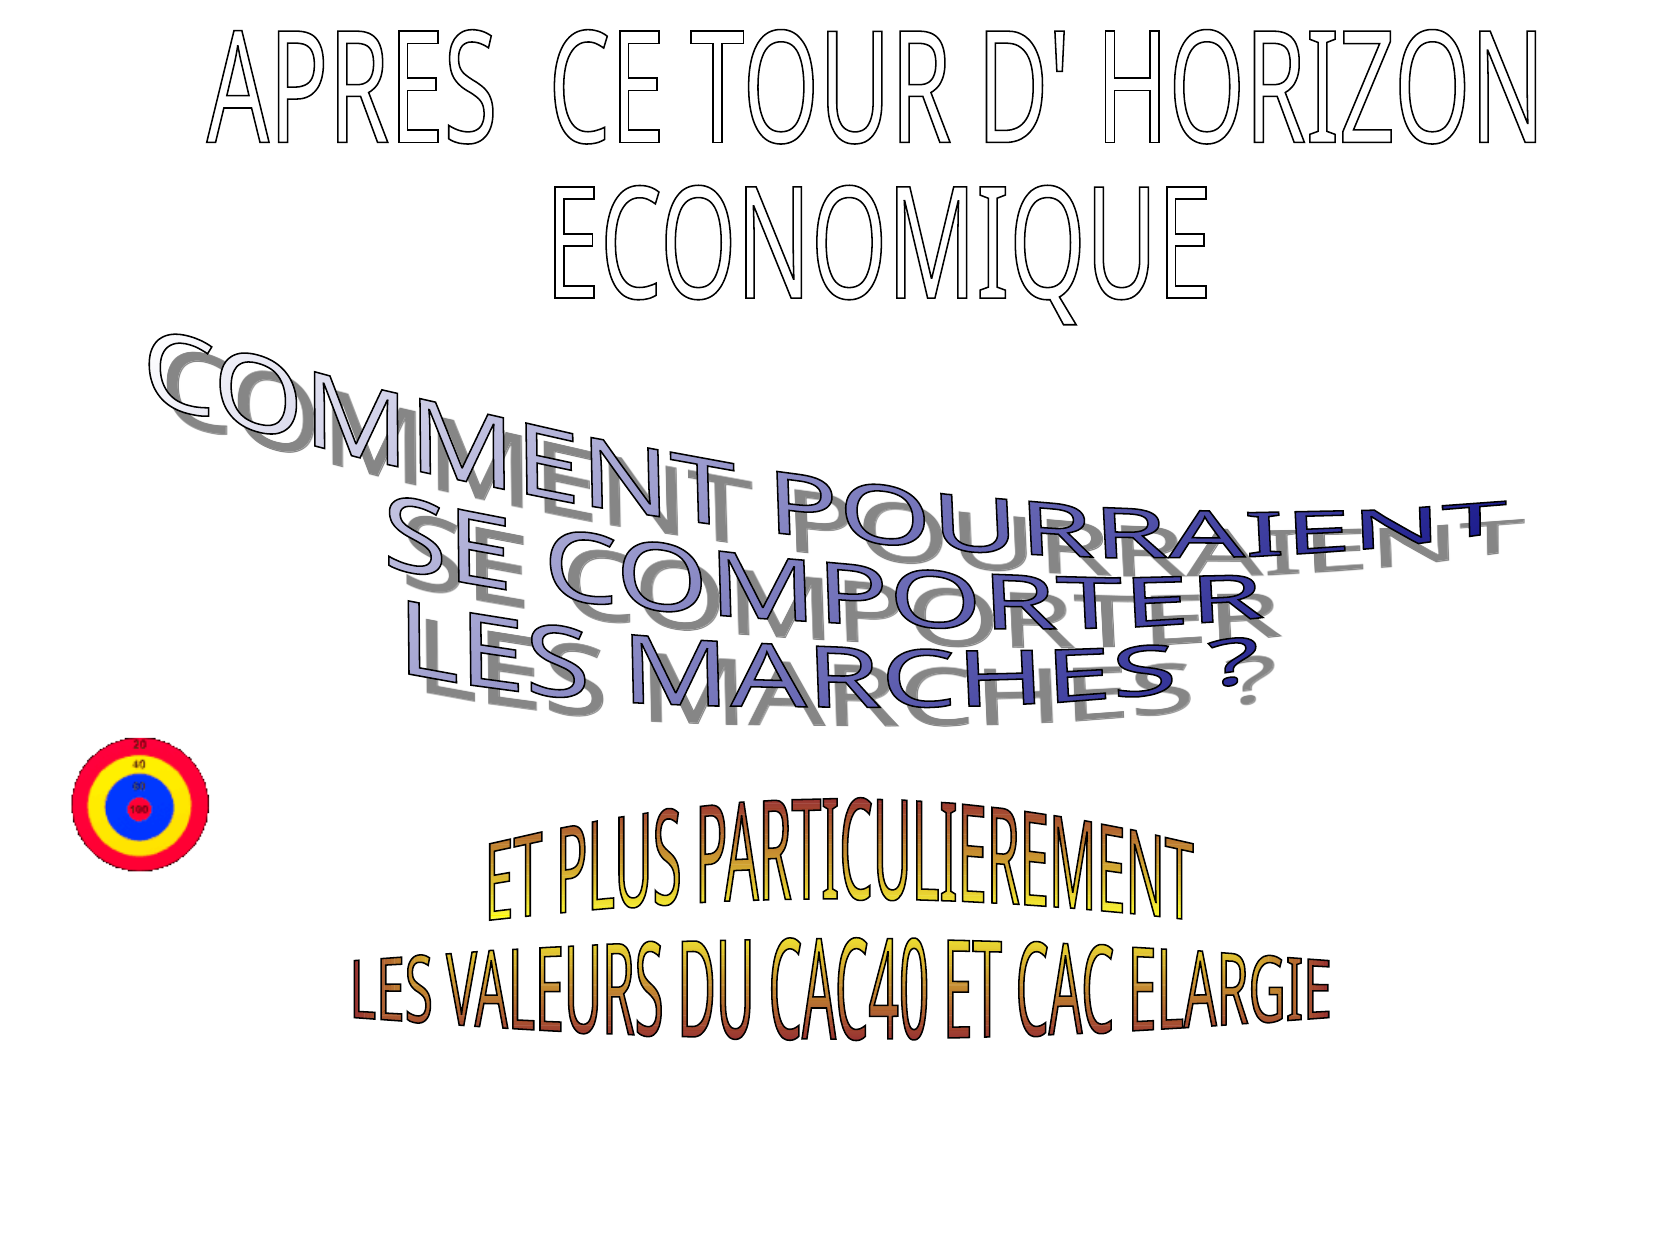

APRES CE TOUR D' HORIZON
ECONOMIQUE
COMMENT POURRAIENT
SE COMPORTER
LES MARCHES ?
ET PLUS PARTICULIEREMENT
LES VALEURS DU CAC40 ET CAC ELARGIE